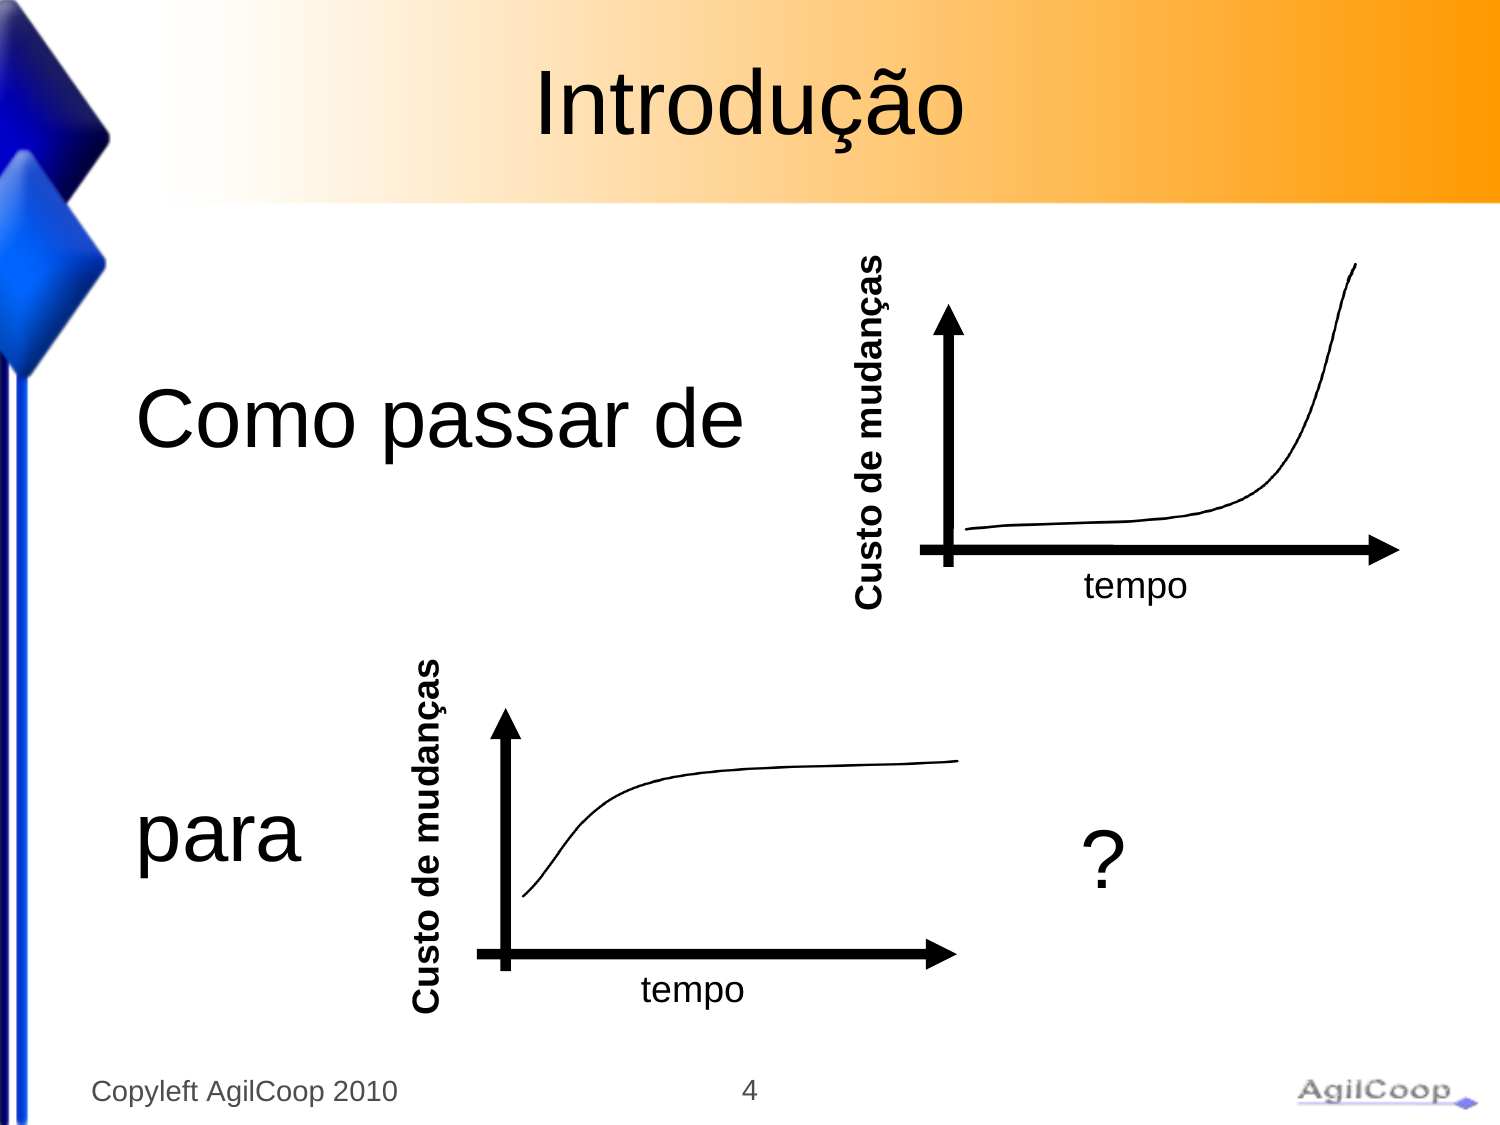

# Introdução
Como passar de
Custo de mudanças
tempo
para
?
Custo de mudanças
tempo
Copyleft AgilCoop 2010
4